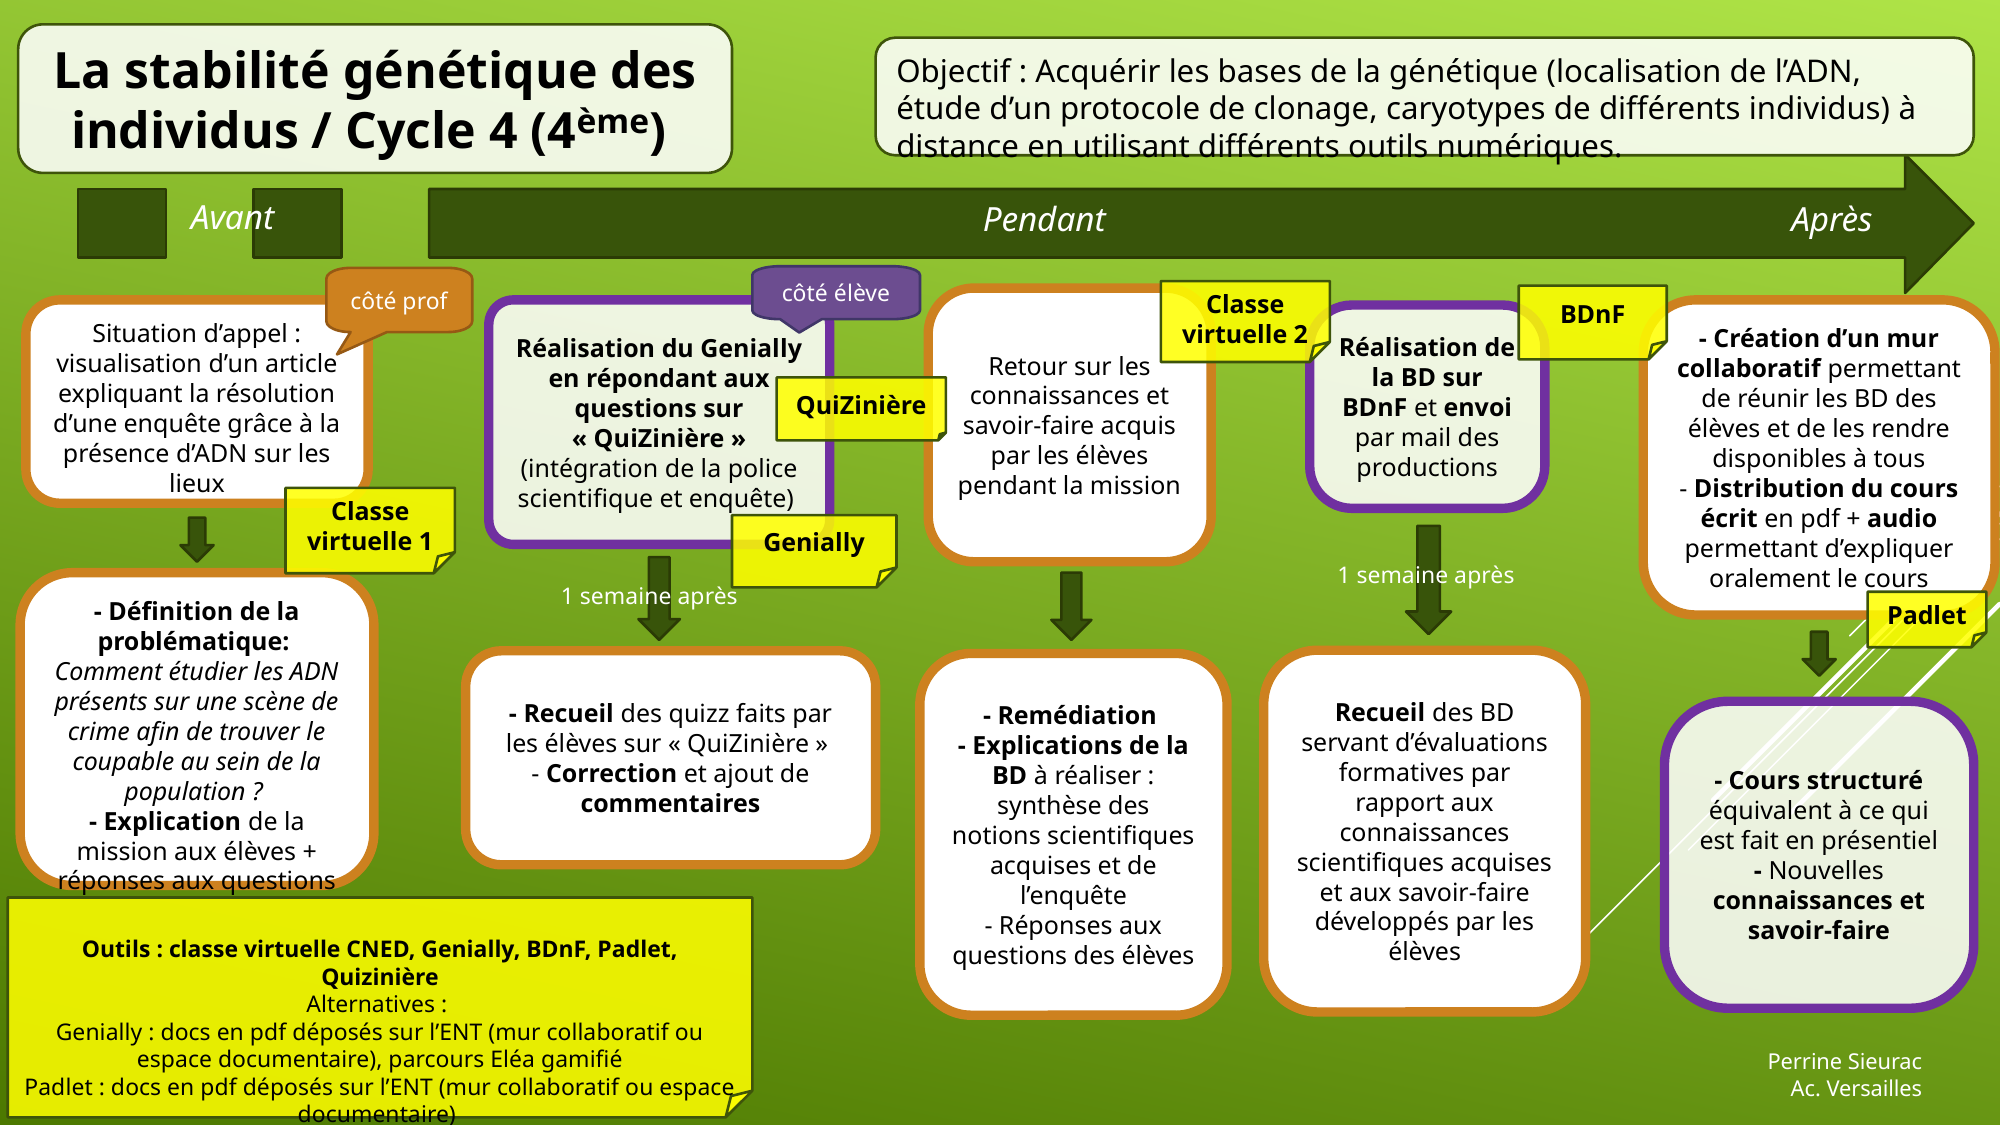

La stabilité génétique des individus / Cycle 4 (4ème)
Objectif : Acquérir les bases de la génétique (localisation de l’ADN, étude d’un protocole de clonage, caryotypes de différents individus) à distance en utilisant différents outils numériques.
Avant
Pendant
Après
côté élève
côté prof
Classe virtuelle 2
BDnF
Retour sur les connaissances et savoir-faire acquis par les élèves pendant la mission
Situation d’appel : visualisation d’un article expliquant la résolution d’une enquête grâce à la présence d’ADN sur les lieux
Réalisation du Genially en répondant aux questions sur « QuiZinière » (intégration de la police scientifique et enquête)
- Création d’un mur collaboratif permettant de réunir les BD des élèves et de les rendre disponibles à tous
- Distribution du cours écrit en pdf + audio permettant d’expliquer oralement le cours
Réalisation de la BD sur BDnF et envoi par mail des productions
QuiZinière
Classe virtuelle 1
Genially
1 semaine après
- Définition de la problématique:
Comment étudier les ADN présents sur une scène de crime afin de trouver le coupable au sein de la population ?
- Explication de la mission aux élèves + réponses aux questions
1 semaine après
Padlet
Recueil des BD servant d’évaluations formatives par rapport aux connaissances scientifiques acquises et aux savoir-faire développés par les élèves
- Recueil des quizz faits par les élèves sur « QuiZinière »
- Correction et ajout de commentaires
- Remédiation
- Explications de la BD à réaliser : synthèse des notions scientifiques acquises et de l’enquête
- Réponses aux questions des élèves
- Cours structuré équivalent à ce qui est fait en présentiel
- Nouvelles connaissances et savoir-faire
Outils : classe virtuelle CNED, Genially, BDnF, Padlet, Quizinière
Alternatives :
Genially : docs en pdf déposés sur l’ENT (mur collaboratif ou espace documentaire), parcours Eléa gamifié
Padlet : docs en pdf déposés sur l’ENT (mur collaboratif ou espace documentaire)
Quizinière : quiz Pronote, exercices et évaluations de l’ENT
BDnF : faire sa BD à main levée
Perrine Sieurac
Ac. Versailles